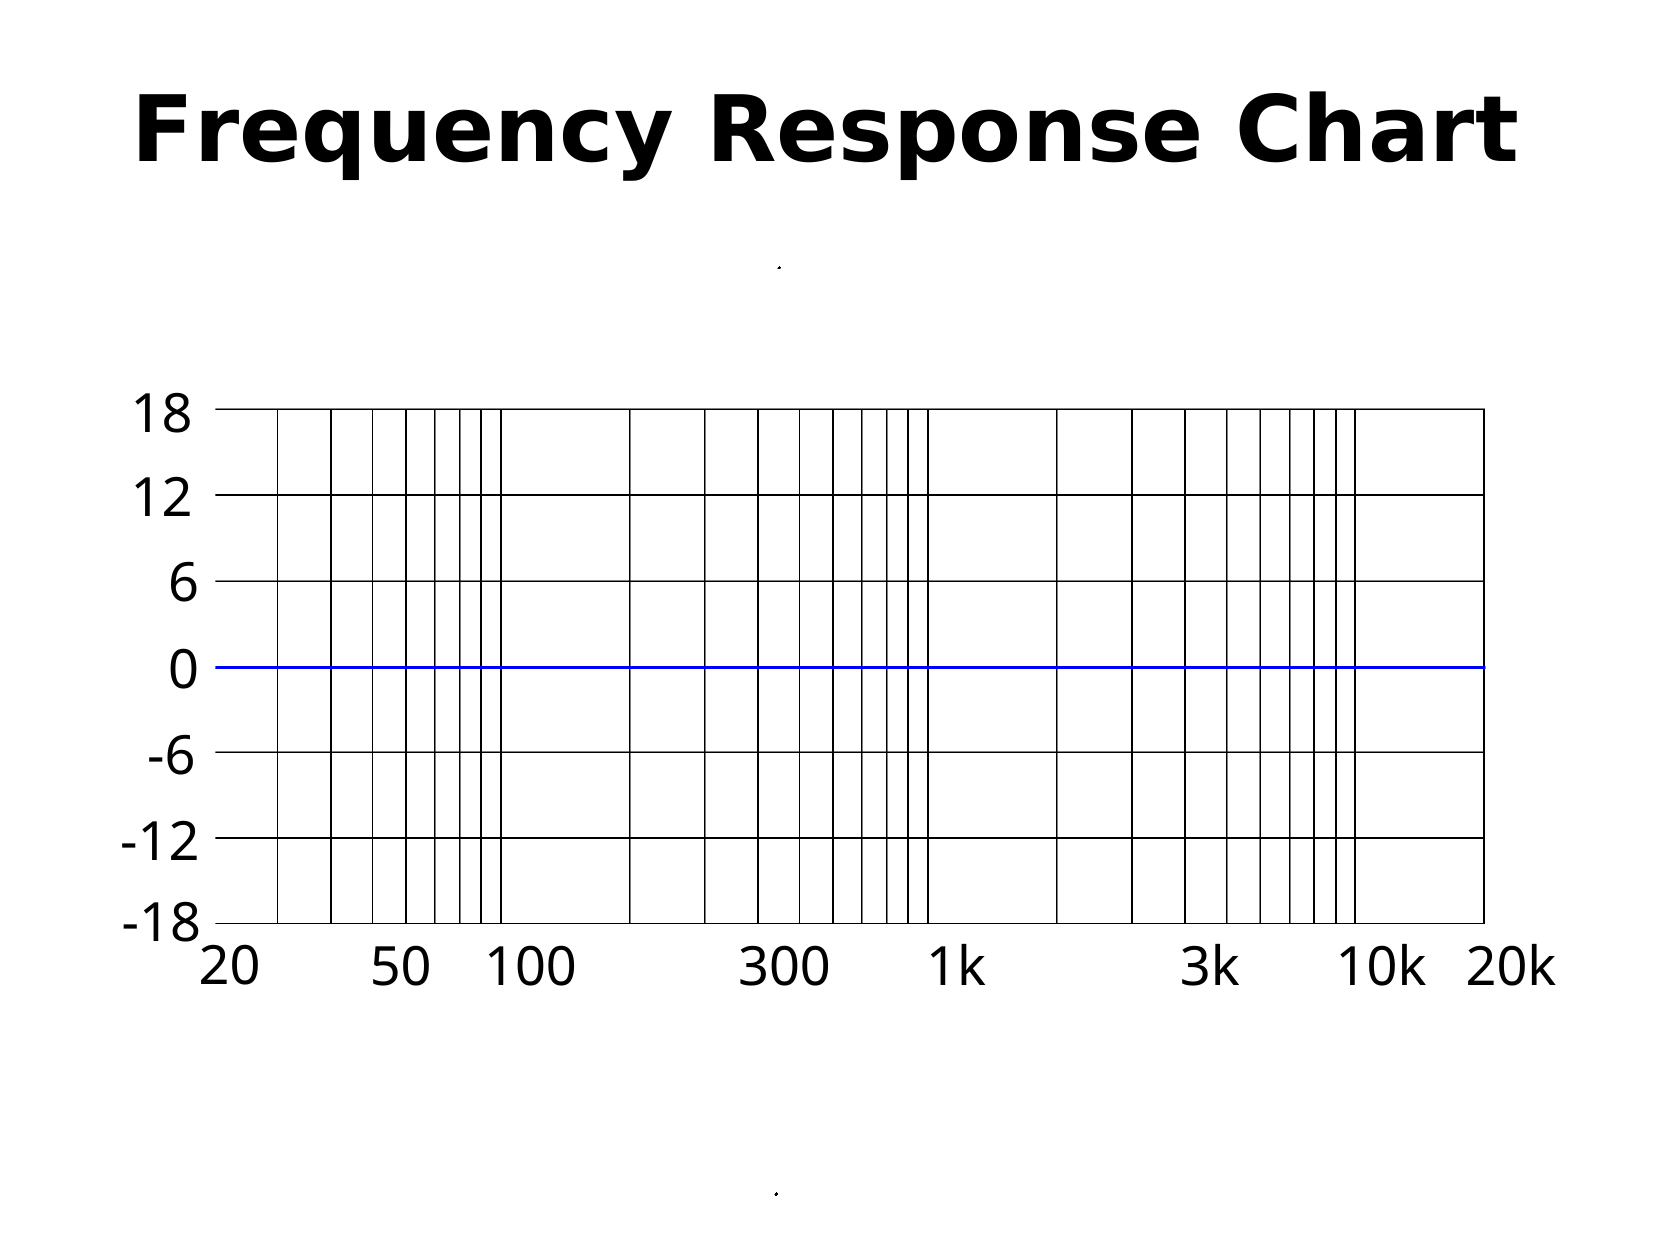

Frequency Response Chart
18
12
6
0
-6
-12
-18
20
50
100
300
1k
3k
10k
20k